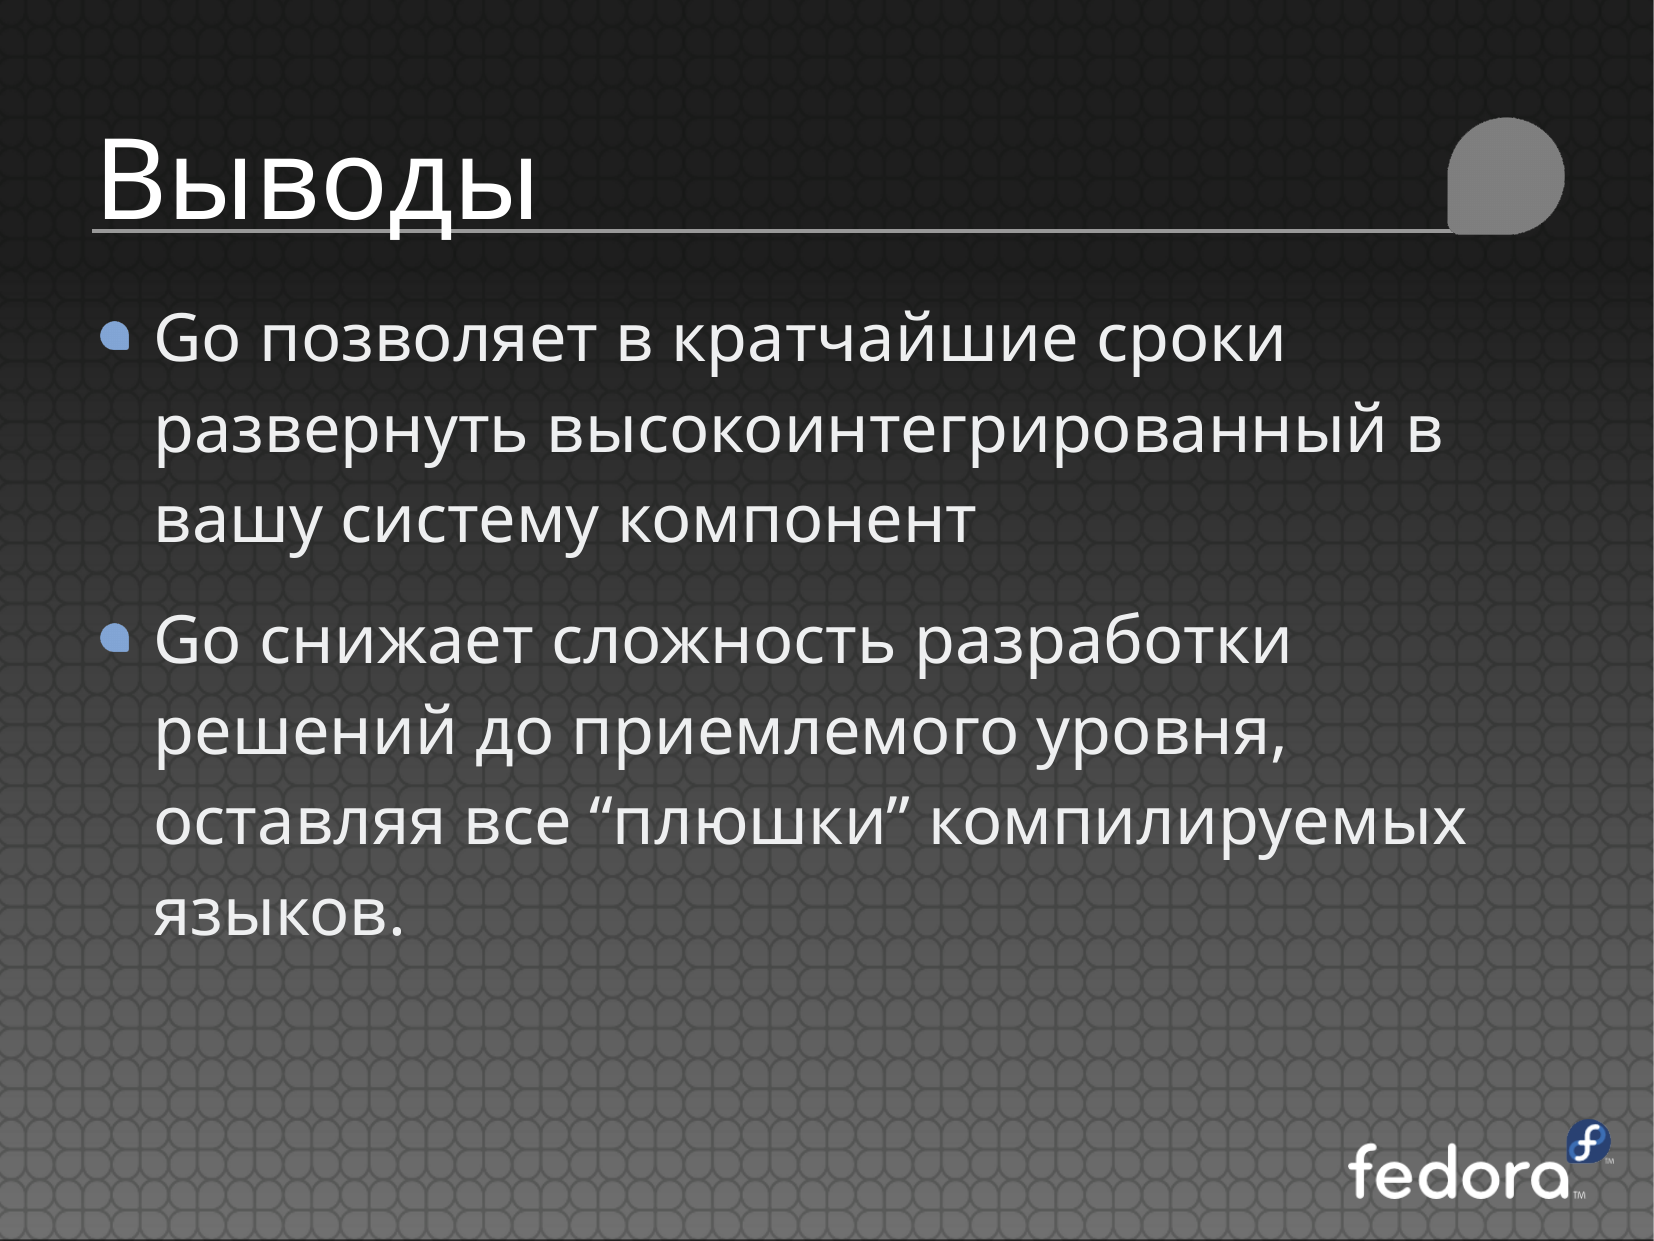

Выводы
# Go позволяет в кратчайшие сроки развернуть высокоинтегрированный в вашу систему компонент
Go снижает сложность разработки решений до приемлемого уровня, оставляя все “плюшки” компилируемых языков.